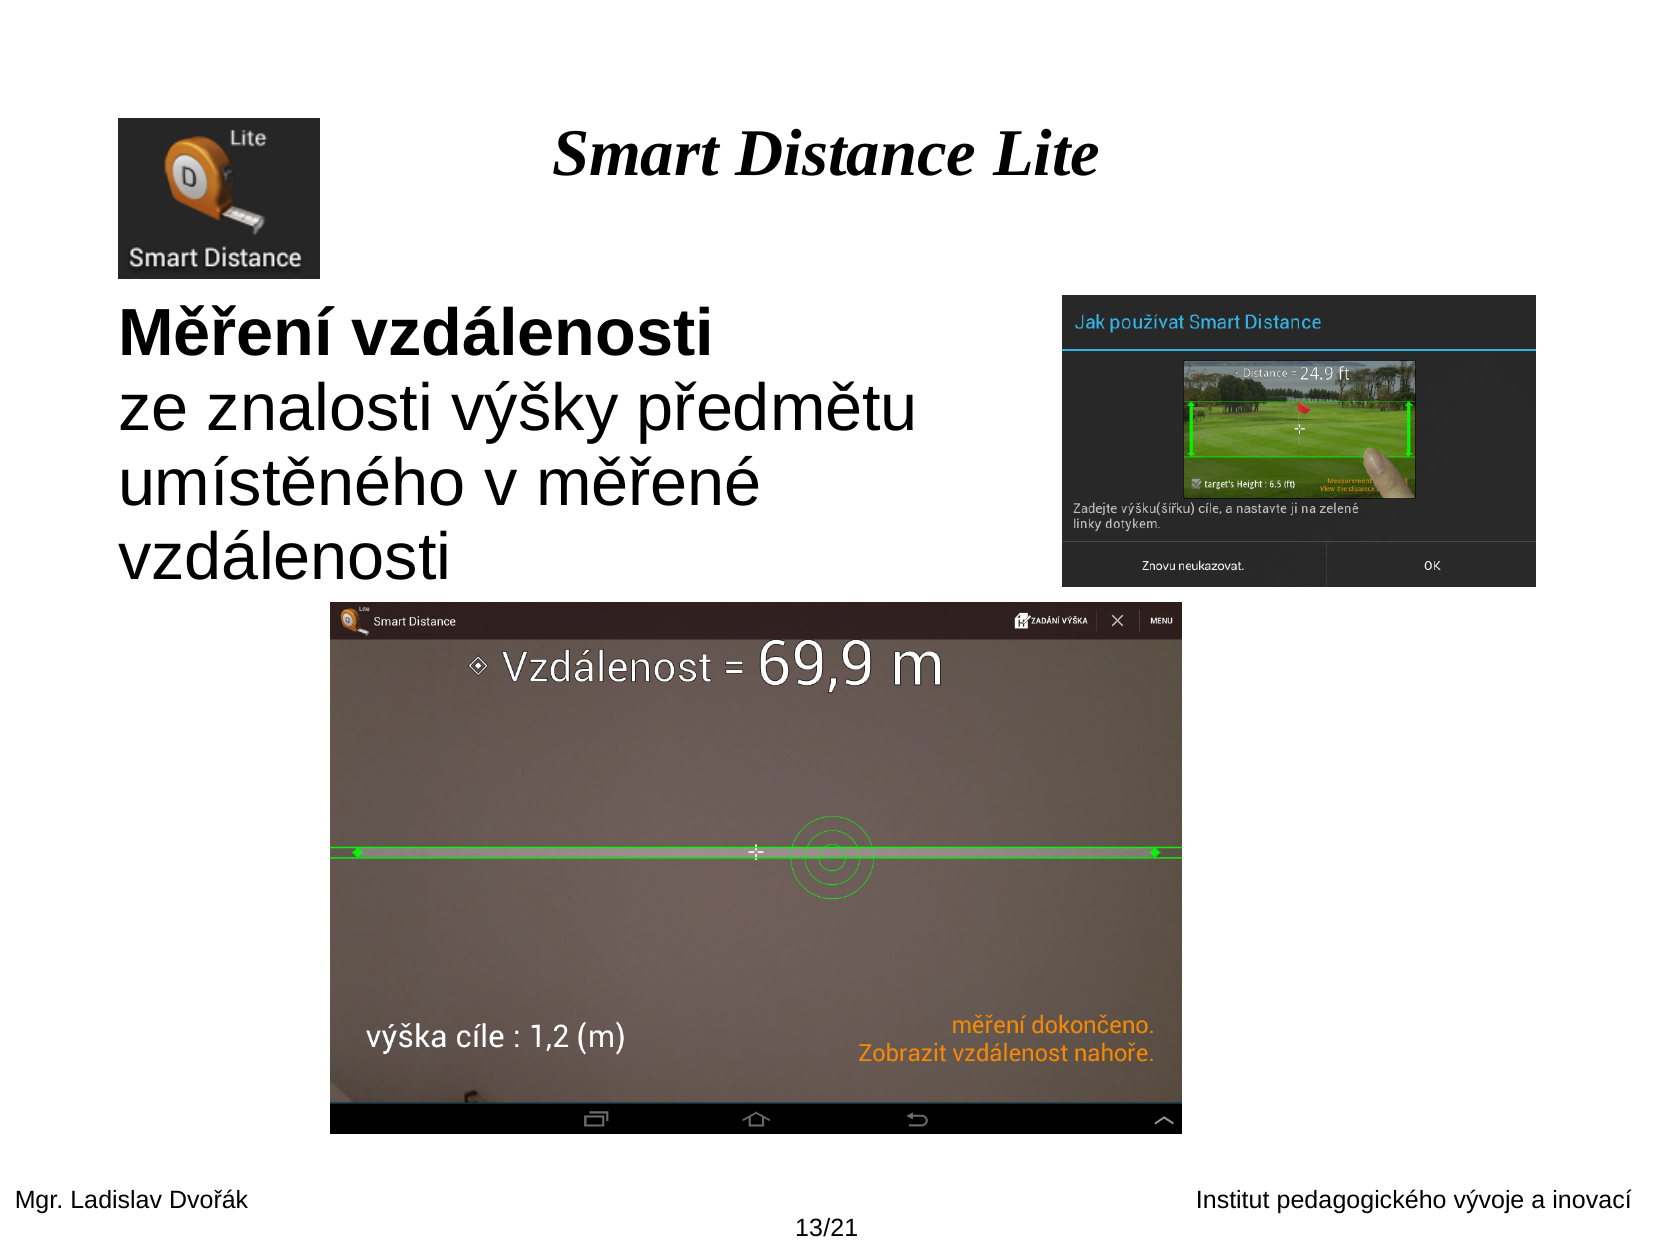

# Smart Distance Lite
Měření vzdálenosti ze znalosti výšky předmětu umístěného v měřené vzdálenosti
Mgr. Ladislav Dvořák													Institut pedagogického vývoje a inovací